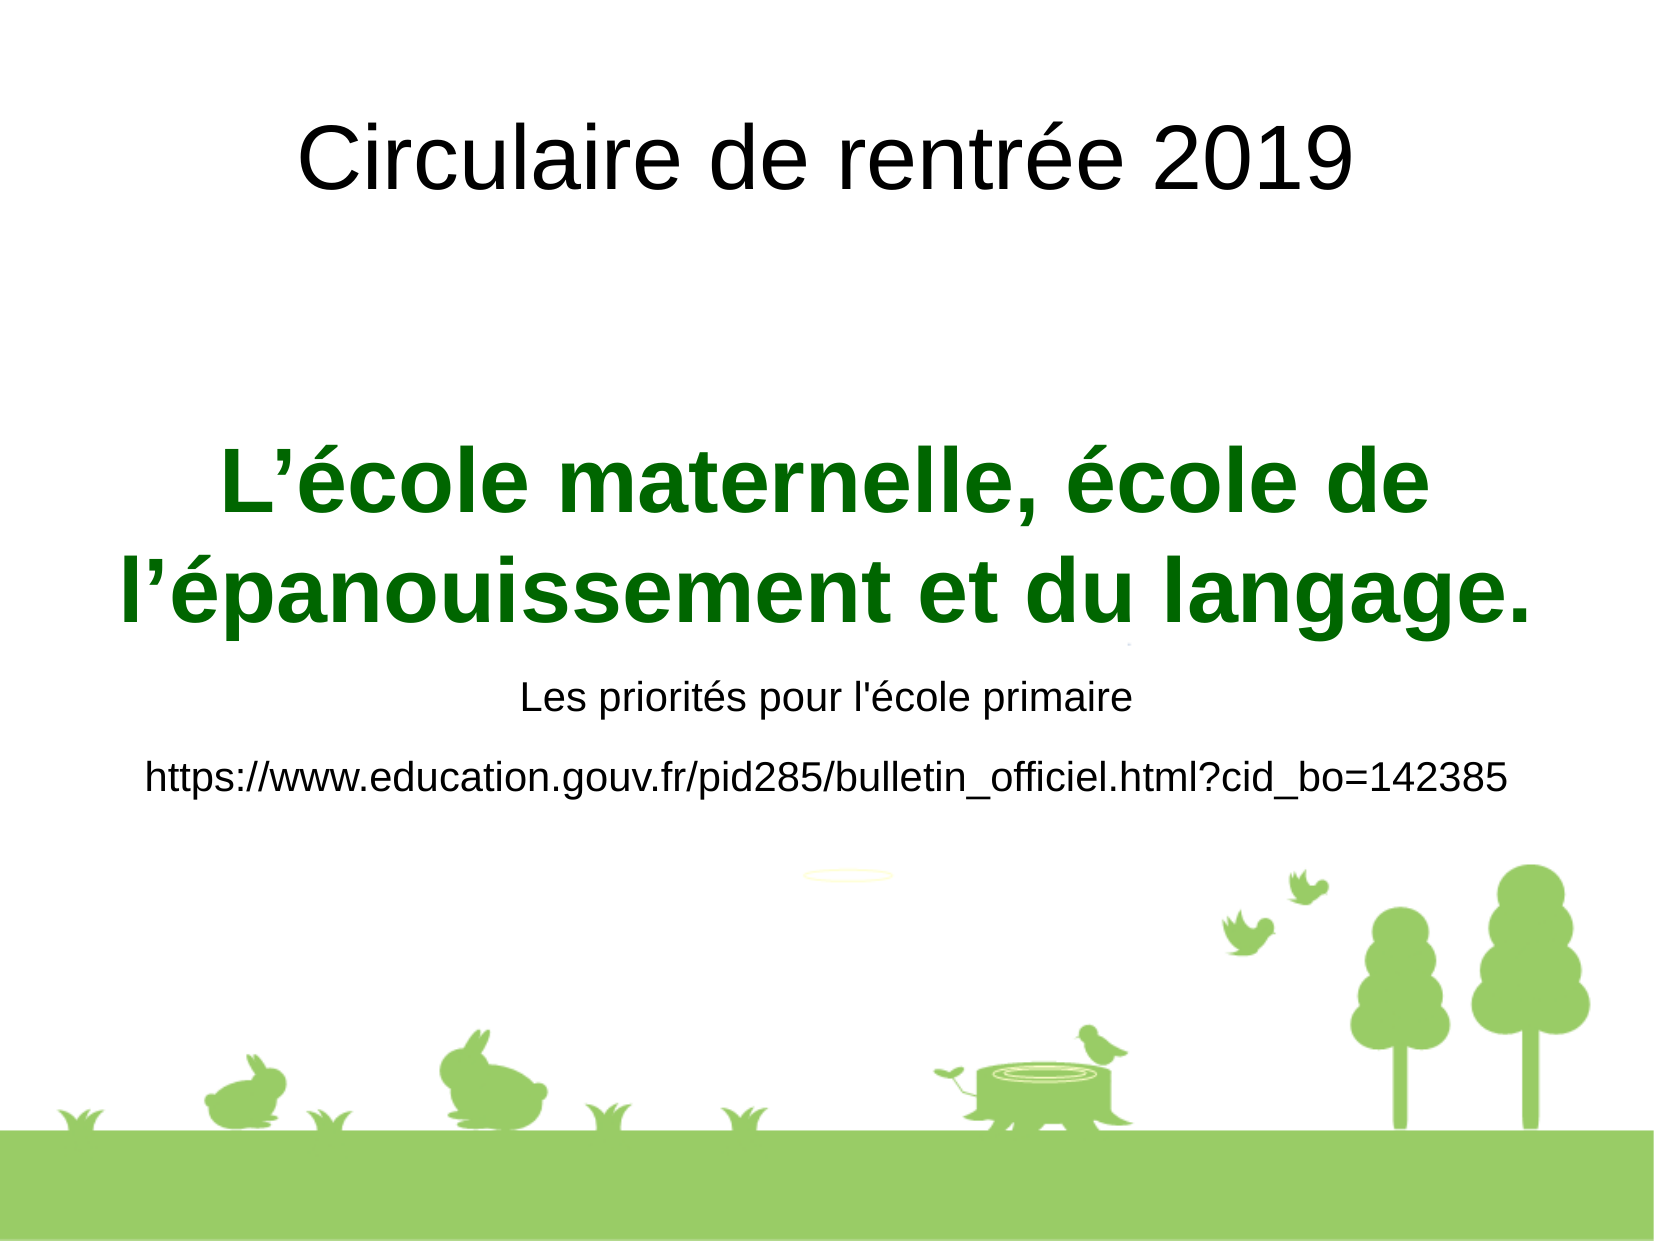

# Circulaire de rentrée 2019
L’école maternelle, école de l’épanouissement et du langage.
Les priorités pour l'école primaire
https://www.education.gouv.fr/pid285/bulletin_officiel.html?cid_bo=142385